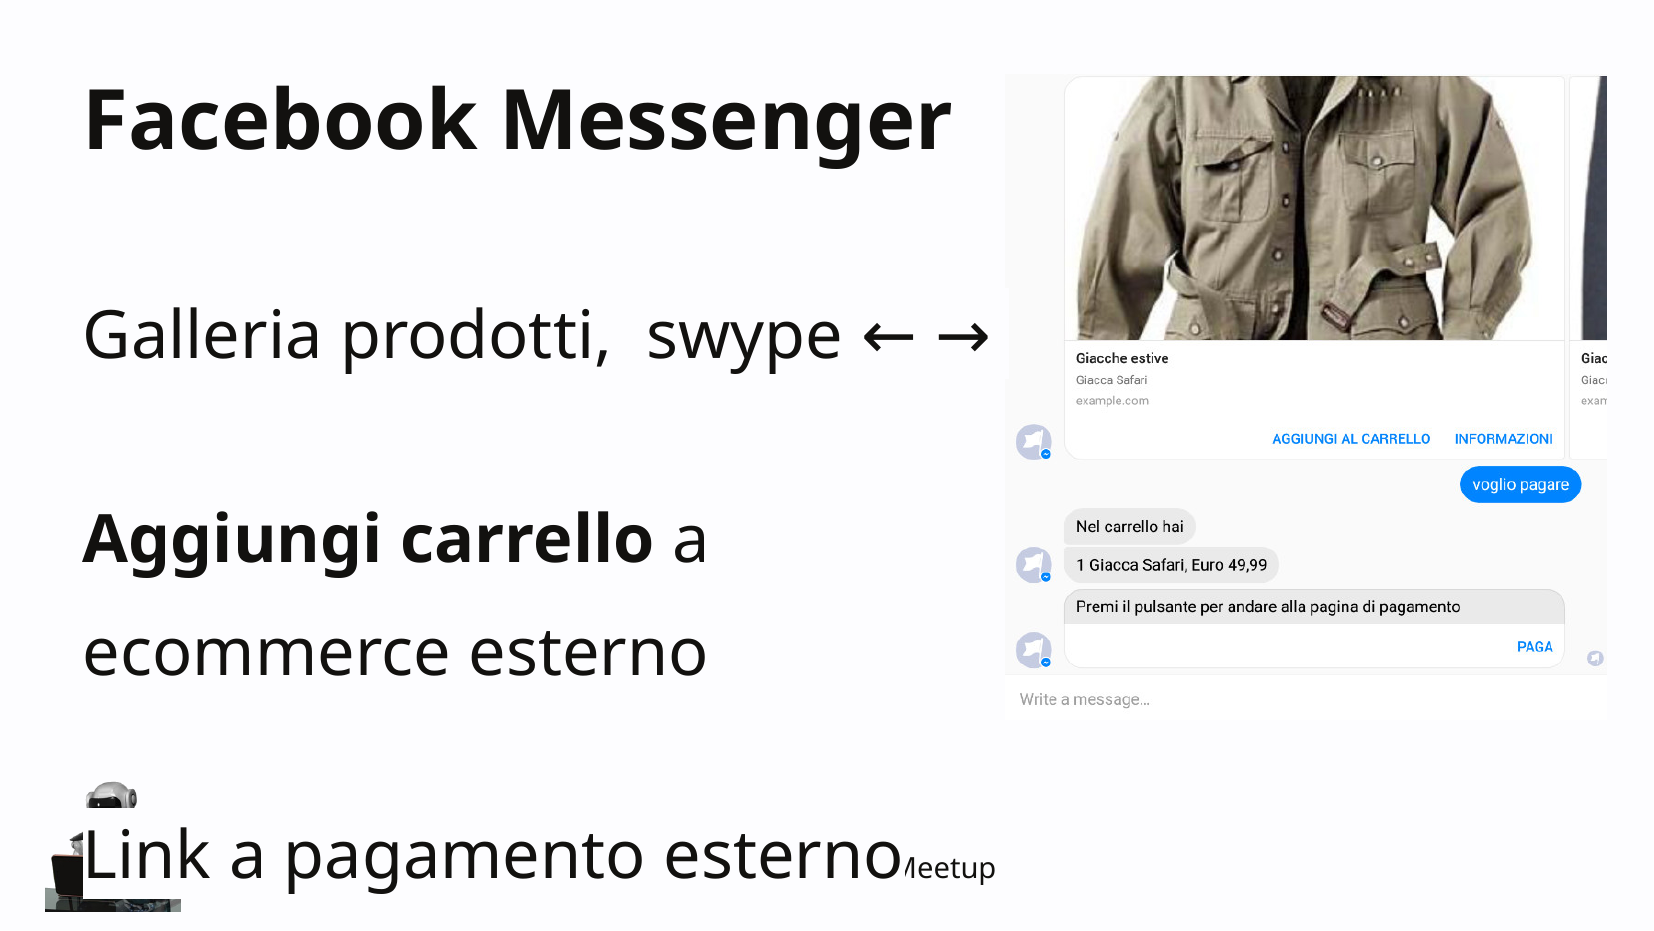

# Facebook Messenger Galleria prodotti, swype ← →
Aggiungi carrello a
ecommerce esterno
Link a pagamento esterno